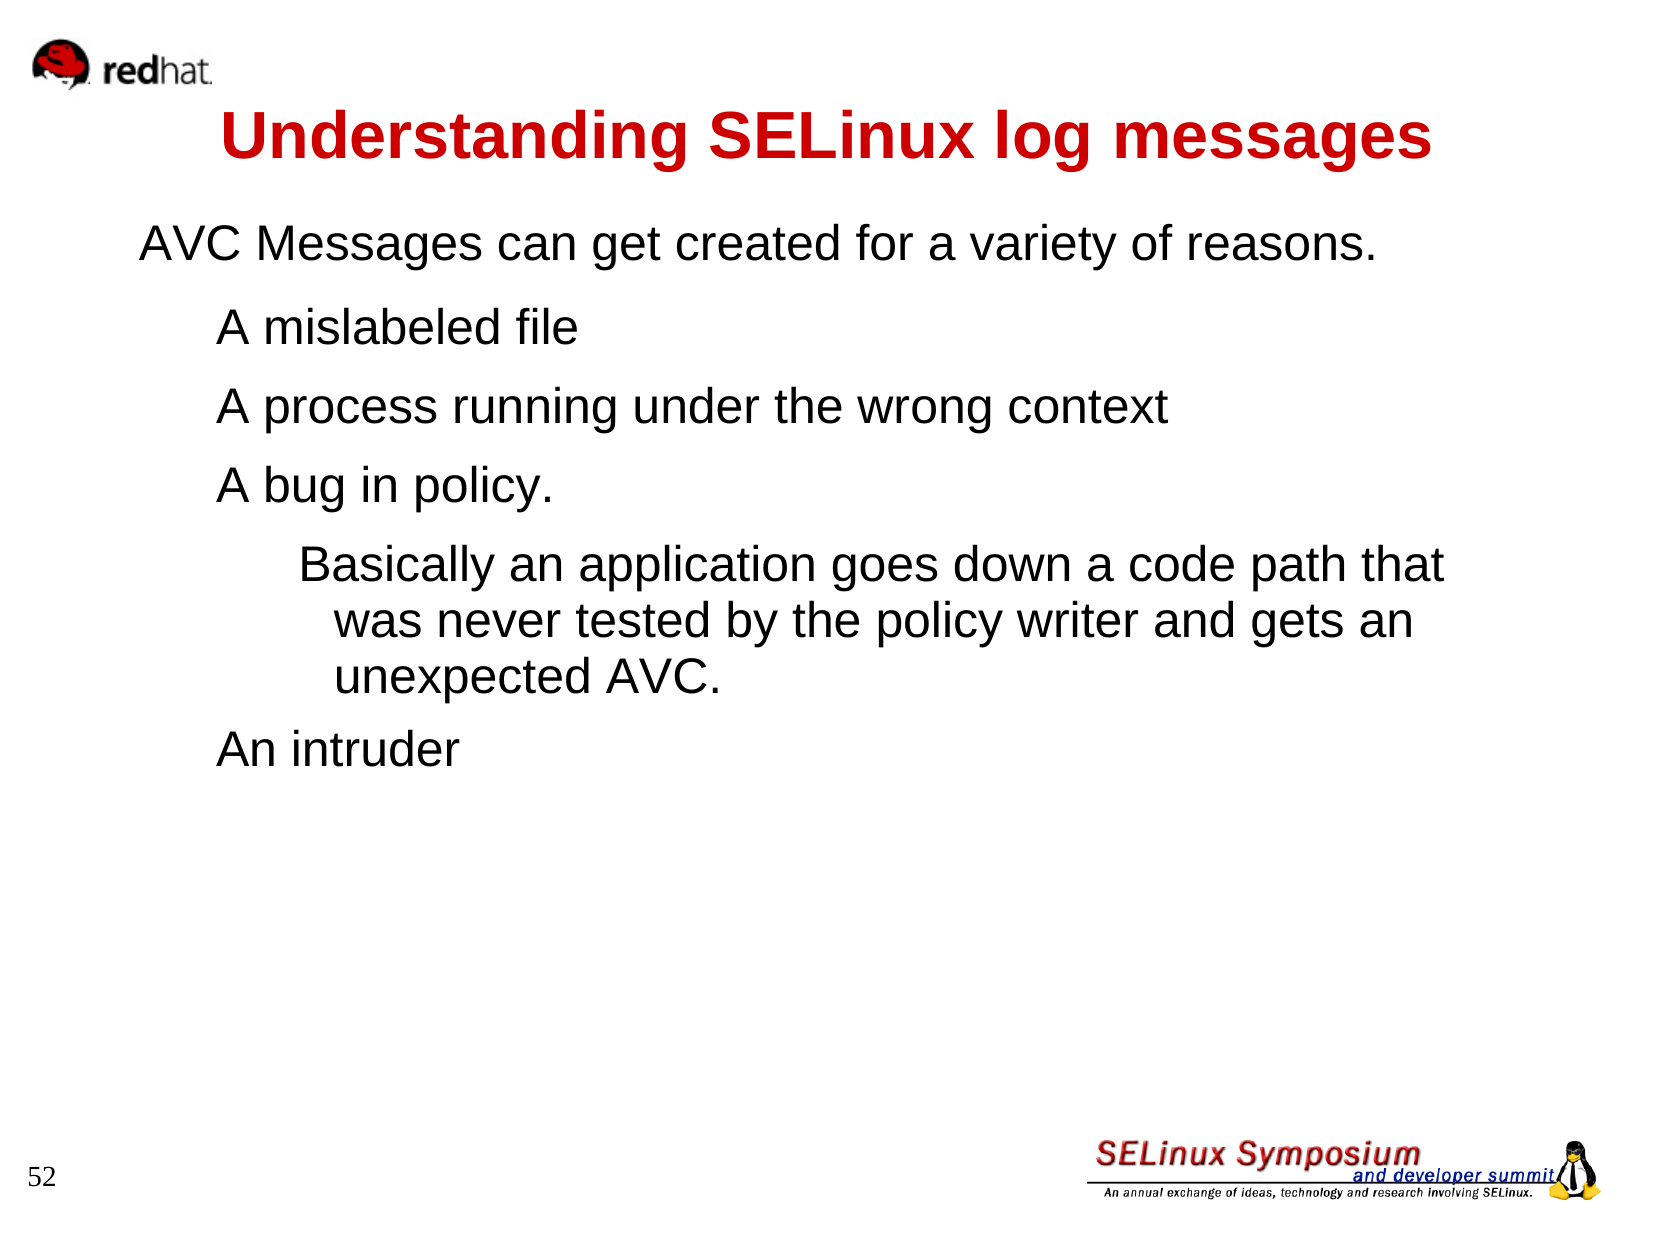

# Understanding SELinux log messages
AVC Messages can get created for a variety of reasons.
A mislabeled file
A process running under the wrong context
A bug in policy.
Basically an application goes down a code path that was never tested by the policy writer and gets an unexpected AVC.
An intruder